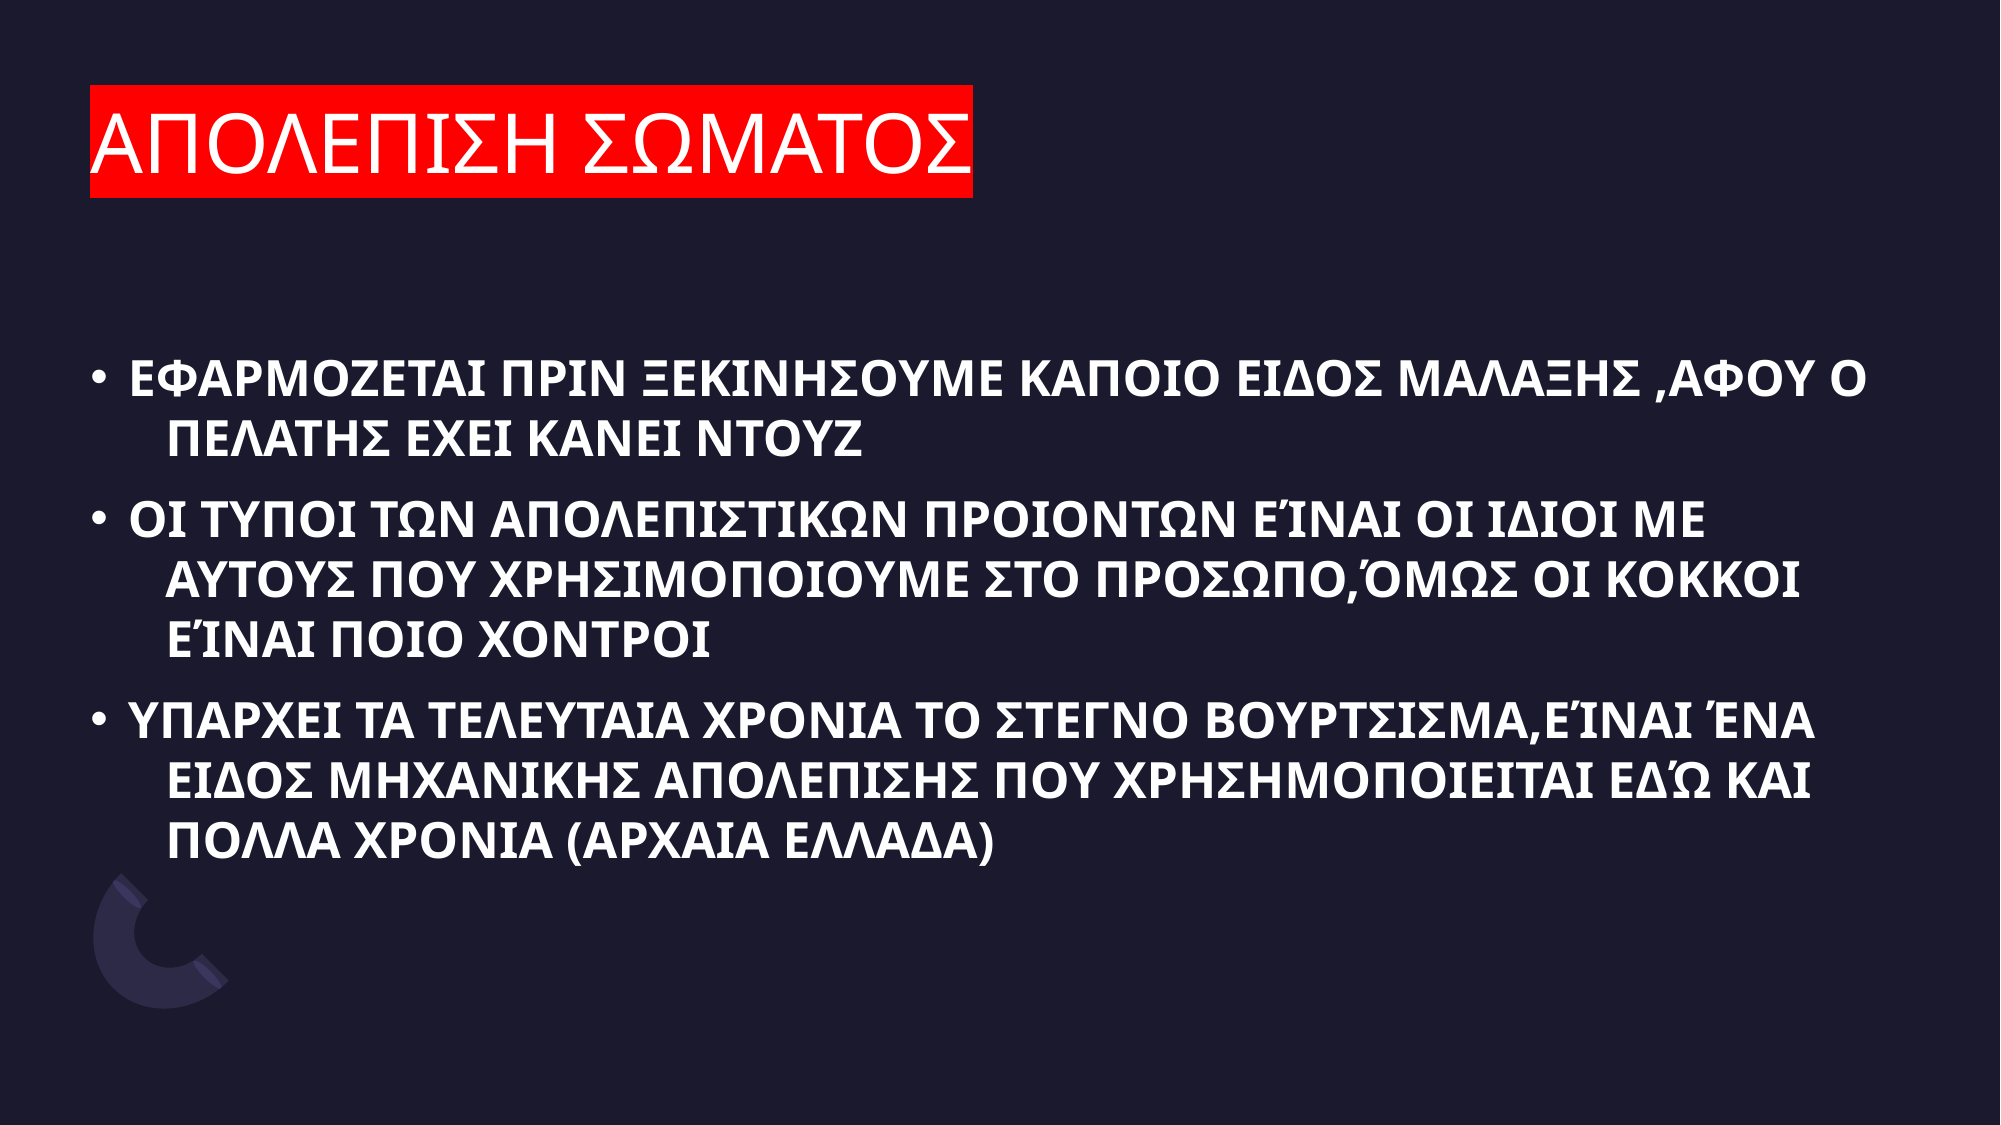

# ΑΠΟΛΕΠΙΣΗ ΣΩΜΑΤΟΣ
ΕΦΑΡΜΟΖΕΤΑΙ ΠΡΙΝ ΞΕΚΙΝΗΣΟΥΜΕ ΚΑΠΟΙΟ ΕΙΔΟΣ ΜΑΛΑΞΗΣ ,ΑΦΟΥ Ο ΠΕΛΑΤΗΣ ΕΧΕΙ ΚΑΝΕΙ ΝΤΟΥΖ
ΟΙ ΤΥΠΟΙ ΤΩΝ ΑΠΟΛΕΠΙΣΤΙΚΩΝ ΠΡΟΙΟΝΤΩΝ ΕΊΝΑΙ ΟΙ ΙΔΙΟΙ ΜΕ ΑΥΤΟΥΣ ΠΟΥ ΧΡΗΣΙΜΟΠΟΙΟΥΜΕ ΣΤΟ ΠΡΟΣΩΠΟ,ΌΜΩΣ ΟΙ ΚΟΚΚΟΙ ΕΊΝΑΙ ΠΟΙΟ ΧΟΝΤΡΟΙ
ΥΠΑΡΧΕΙ ΤΑ ΤΕΛΕΥΤΑΙΑ ΧΡΟΝΙΑ ΤΟ ΣΤΕΓΝΟ ΒΟΥΡΤΣΙΣΜΑ,ΕΊΝΑΙ ΈΝΑ ΕΙΔΟΣ ΜΗΧΑΝΙΚΗΣ ΑΠΟΛΕΠΙΣΗΣ ΠΟΥ ΧΡΗΣΗΜΟΠΟΙΕΙΤΑΙ ΕΔΏ ΚΑΙ ΠΟΛΛΑ ΧΡΟΝΙΑ (ΑΡΧΑΙΑ ΕΛΛΑΔΑ)